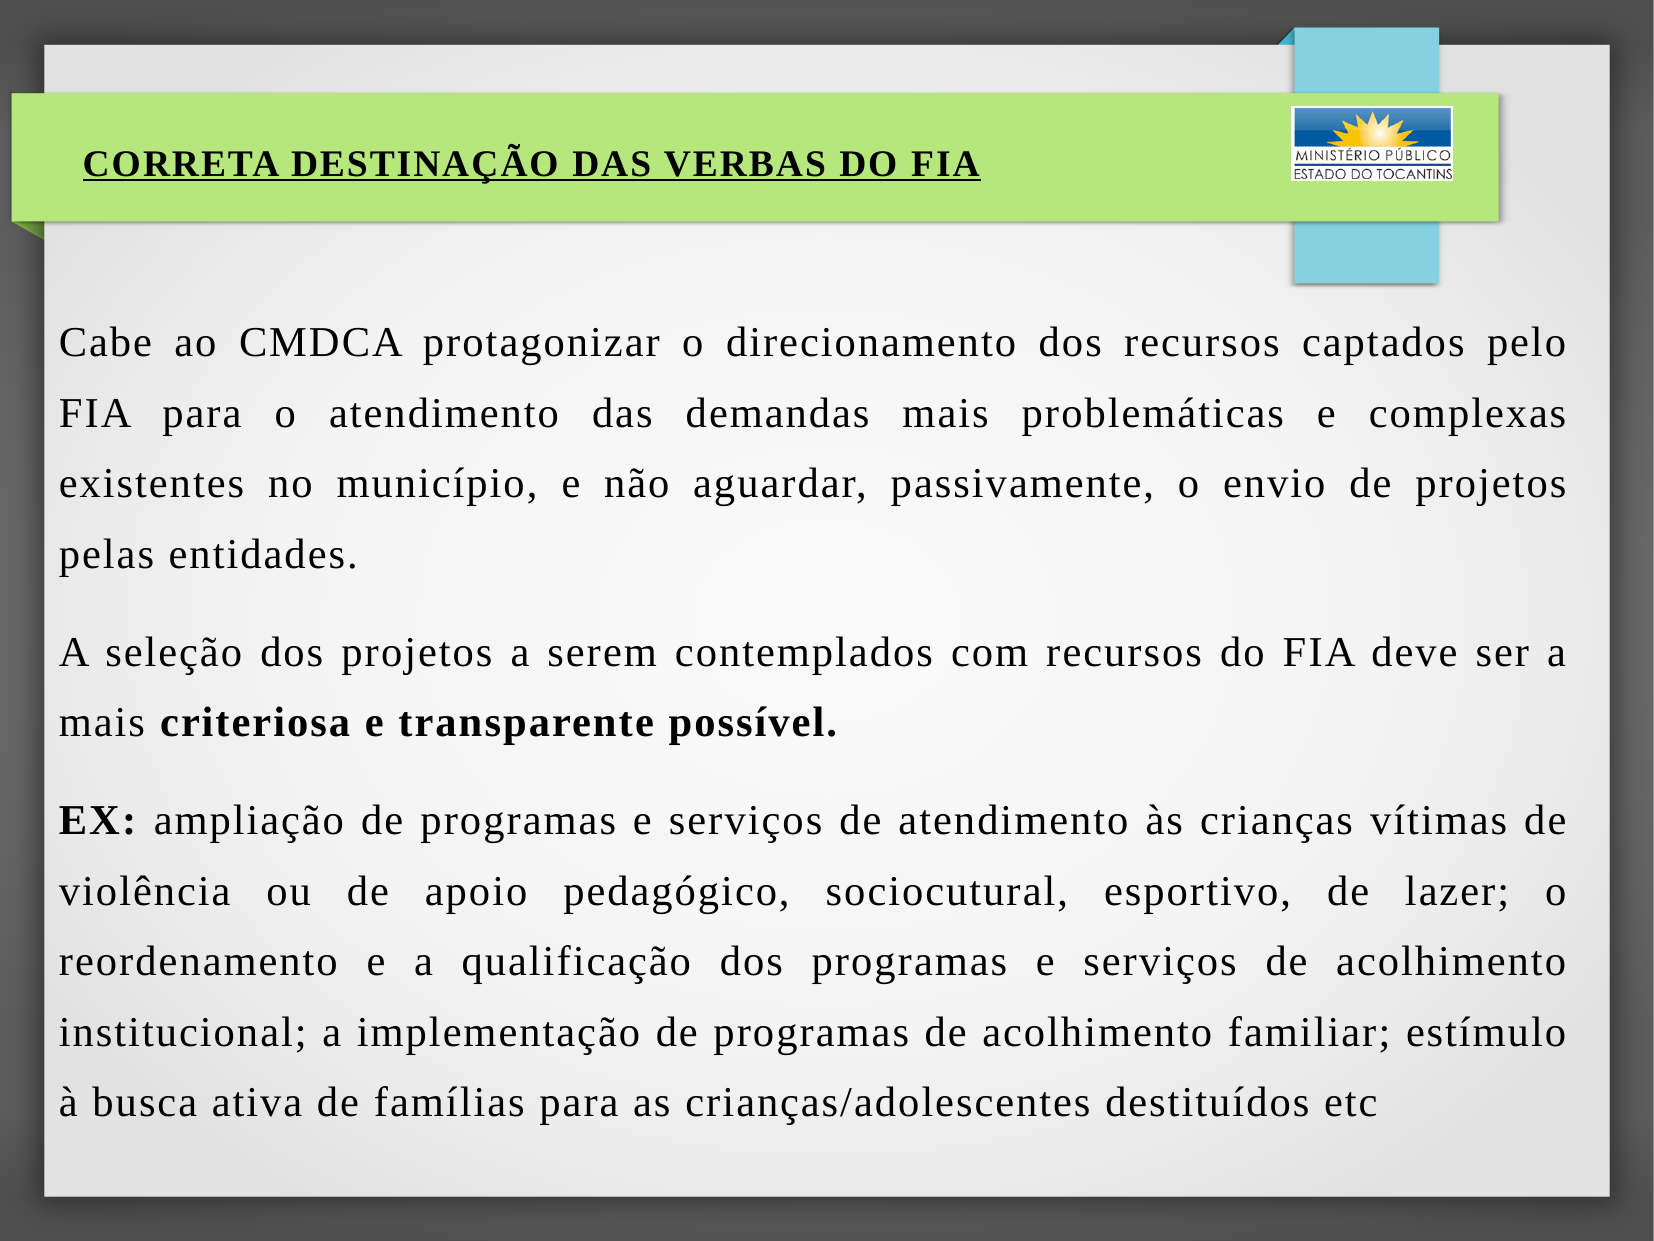

# CORRETA DESTINAÇÃO DAS VERBAS DO FIA
Cabe ao CMDCA protagonizar o direcionamento dos recursos captados pelo FIA para o atendimento das demandas mais problemáticas e complexas existentes no município, e não aguardar, passivamente, o envio de projetos pelas entidades.
A seleção dos projetos a serem contemplados com recursos do FIA deve ser a mais criteriosa e transparente possível.
EX: ampliação de programas e serviços de atendimento às crianças vítimas de violência ou de apoio pedagógico, sociocutural, esportivo, de lazer; o reordenamento e a qualificação dos programas e serviços de acolhimento institucional; a implementação de programas de acolhimento familiar; estímulo à busca ativa de famílias para as crianças/adolescentes destituídos etc